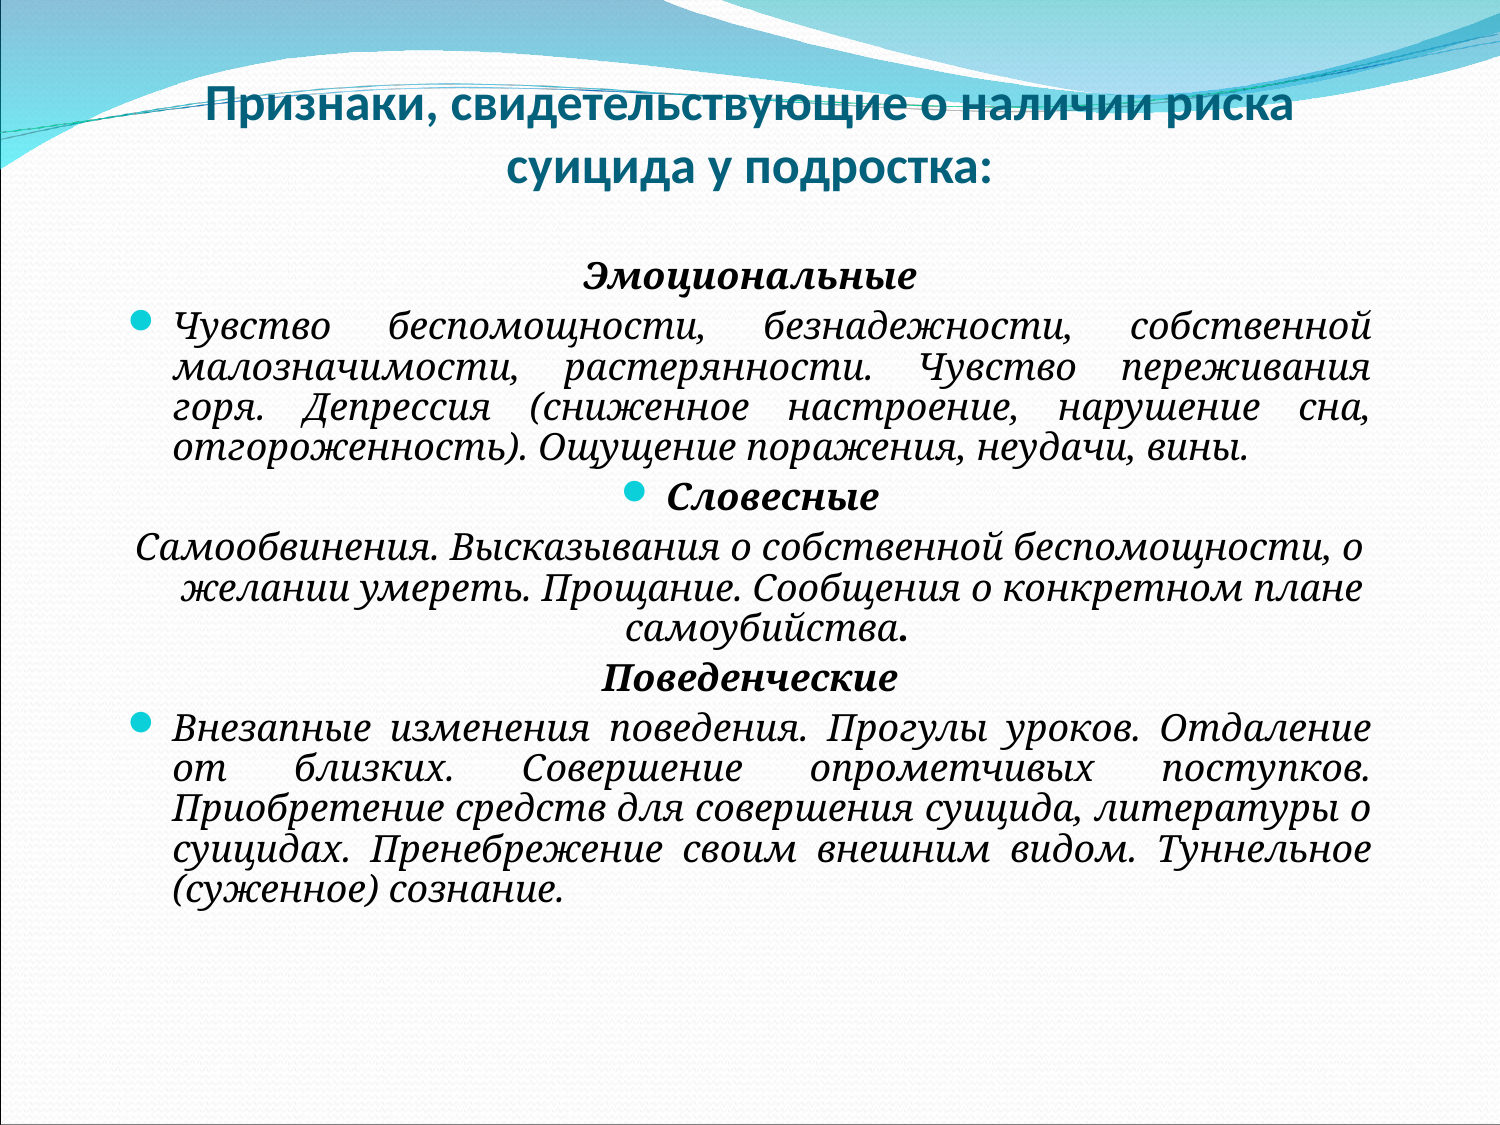

# Признаки, свидетельствующие о наличии риска суицида у подростка:
Эмоциональные
Чувство беспомощности, безнадежности, собственной малозначимости, растерянности. Чувство переживания горя. Депрессия (сниженное настроение, нарушение сна, отгороженность). Ощущение поражения, неудачи, вины.
Словесные
Самообвинения. Высказывания о собственной беспомощности, о желании умереть. Прощание. Сообщения о конкретном плане самоубийства.
Поведенческие
Внезапные изменения поведения. Прогулы уроков. Отдаление от близких. Совершение опрометчивых поступков. Приобретение средств для совершения суицида, литературы о суицидах. Пренебрежение своим внешним видом. Туннельное (суженное) сознание.